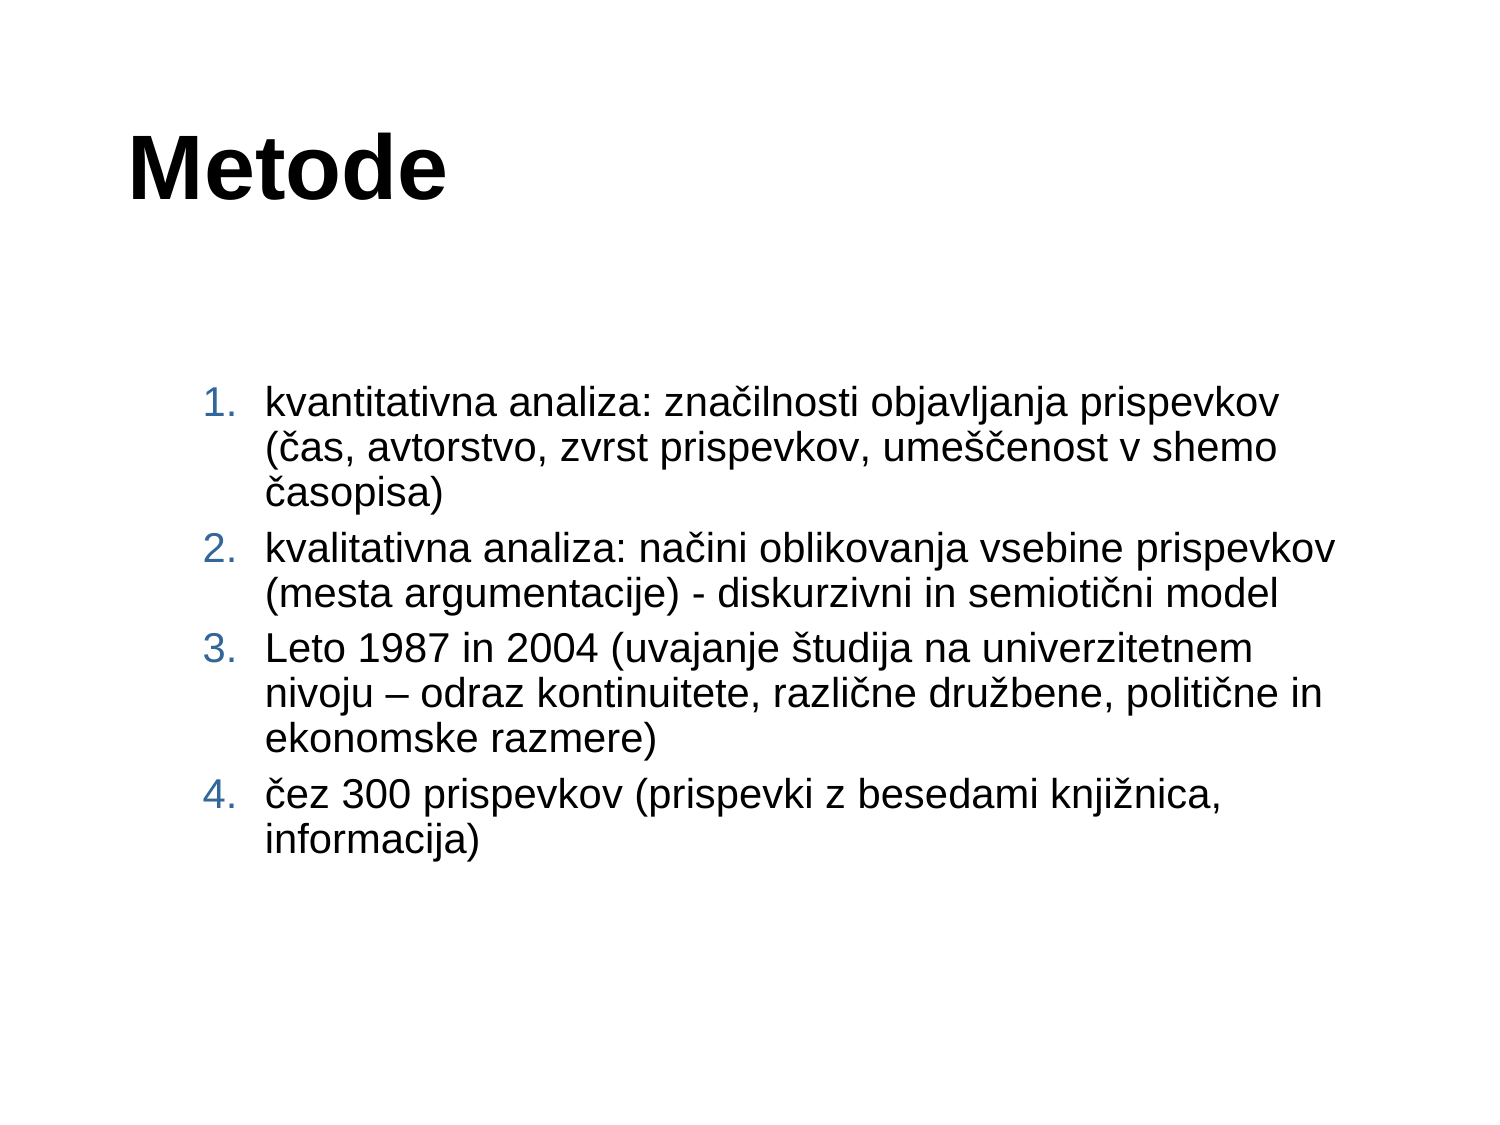

# Metode
kvantitativna analiza: značilnosti objavljanja prispevkov (čas, avtorstvo, zvrst prispevkov, umeščenost v shemo časopisa)
kvalitativna analiza: načini oblikovanja vsebine prispevkov (mesta argumentacije) - diskurzivni in semiotični model
Leto 1987 in 2004 (uvajanje študija na univerzitetnem nivoju – odraz kontinuitete, različne družbene, politične in ekonomske razmere)
čez 300 prispevkov (prispevki z besedami knjižnica, informacija)